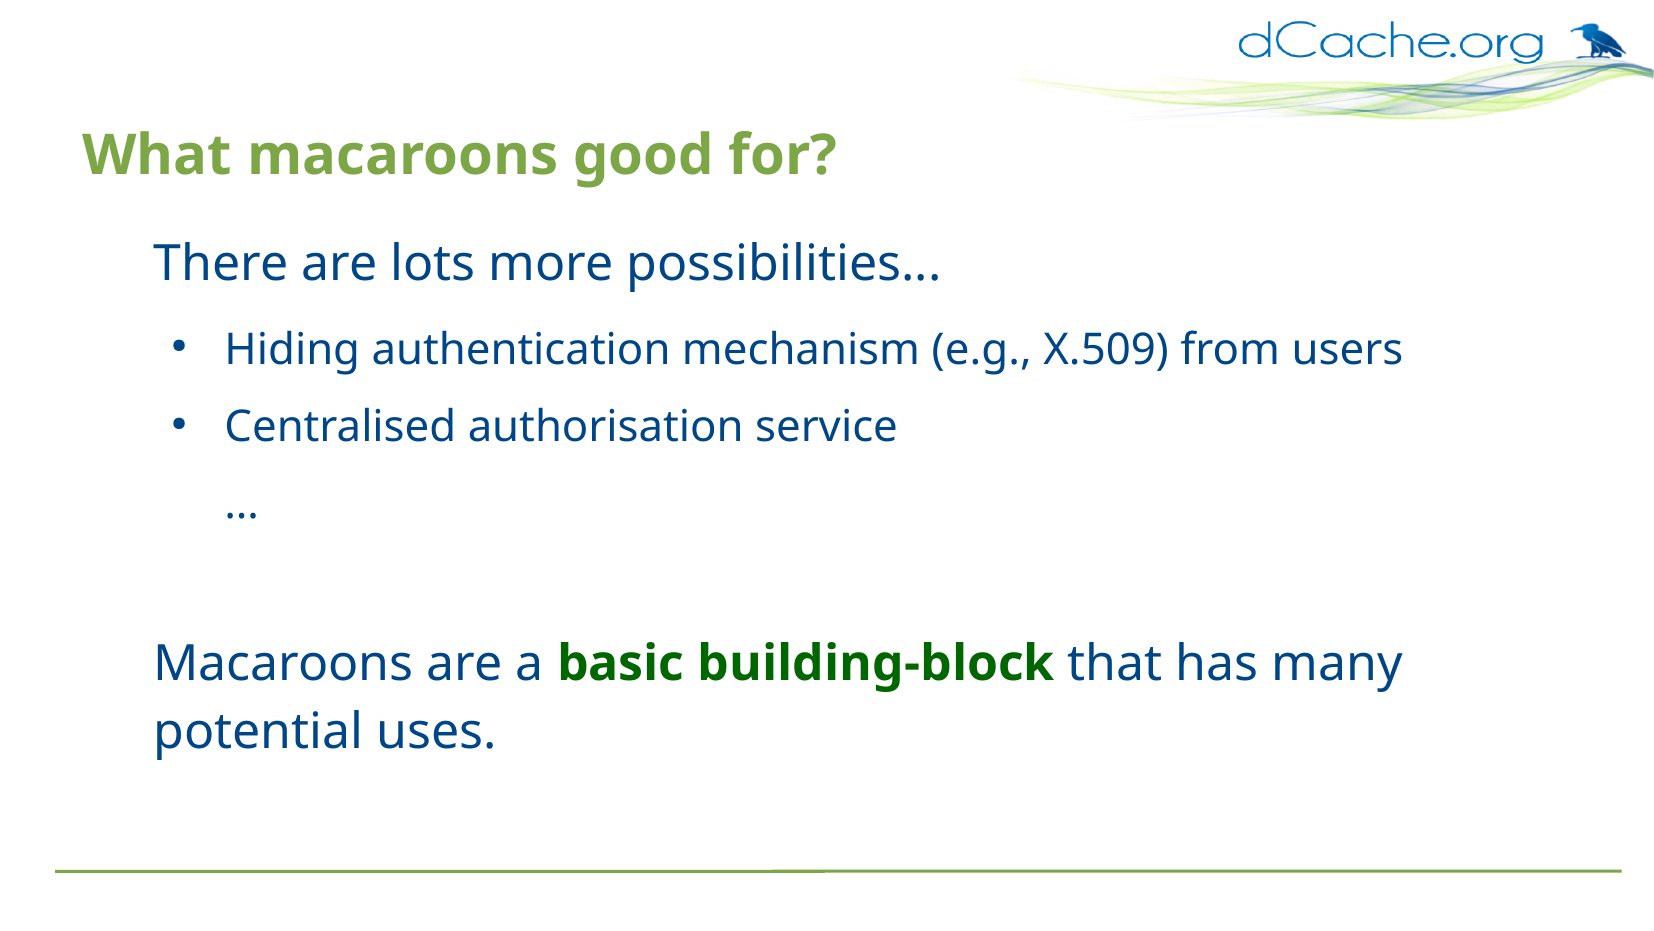

# What macaroons good for?
There are lots more possibilities...
Hiding authentication mechanism (e.g., X.509) from users
Centralised authorisation service
…
Macaroons are a basic building-block that has many potential uses.